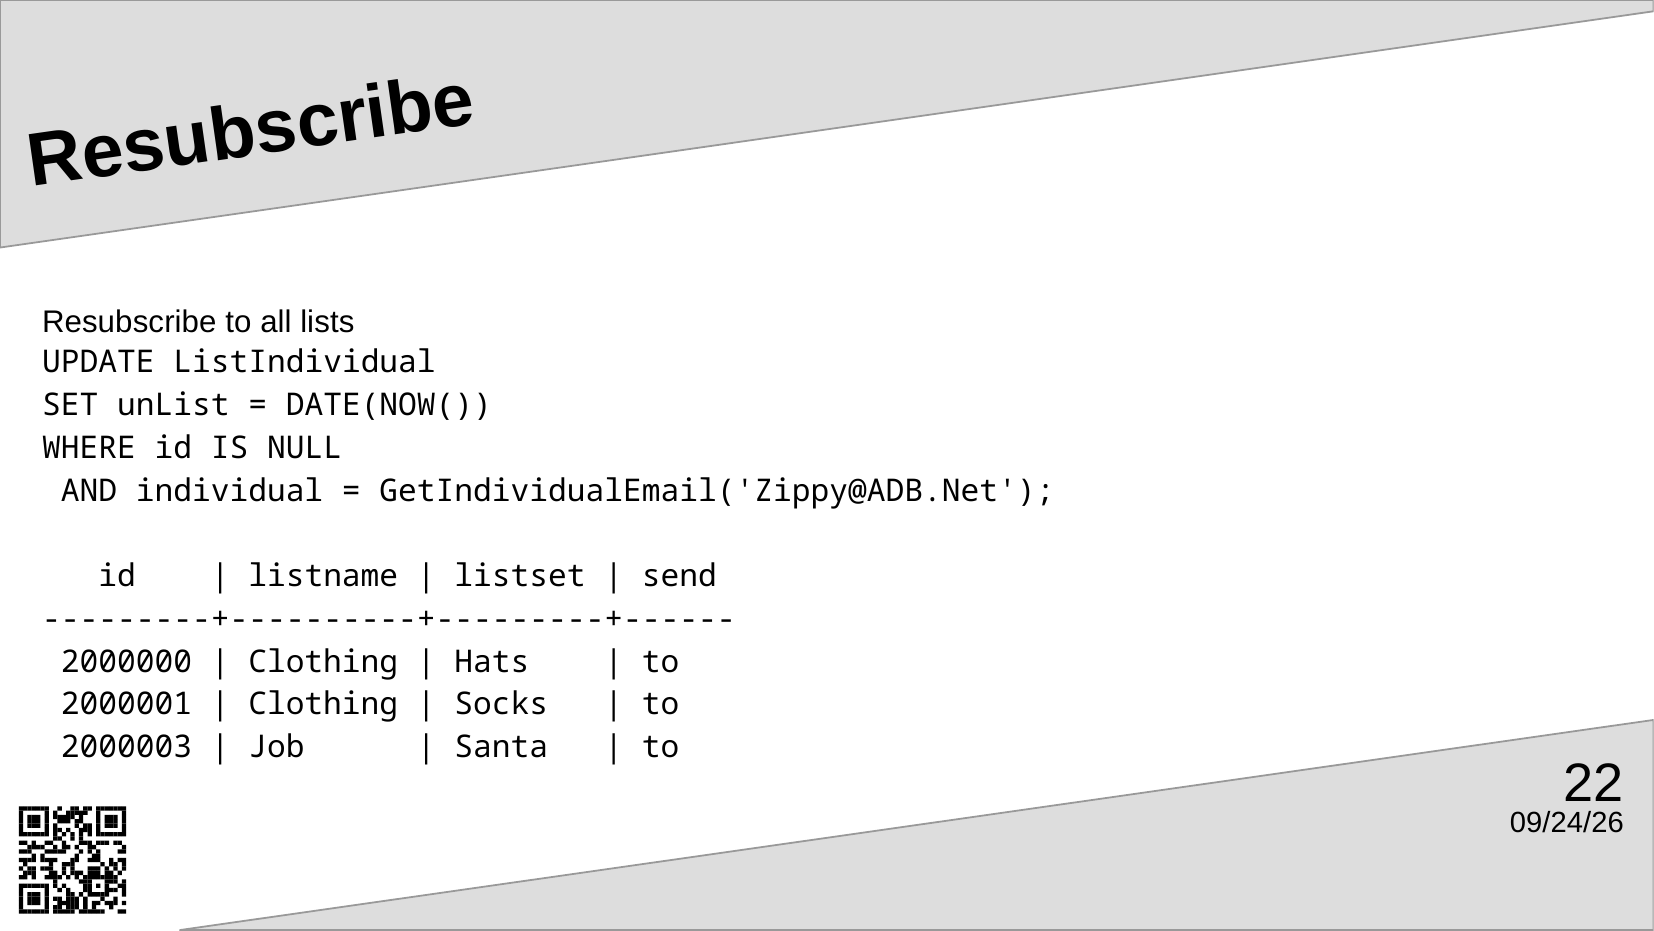

# Resubscribe
Resubscribe to all lists
UPDATE ListIndividual
SET unList = DATE(NOW())
WHERE id IS NULL
 AND individual = GetIndividualEmail('Zippy@ADB.Net');
 id | listname | listset | send
---------+----------+---------+------
 2000000 | Clothing | Hats | to
 2000001 | Clothing | Socks | to
 2000003 | Job | Santa | to
22